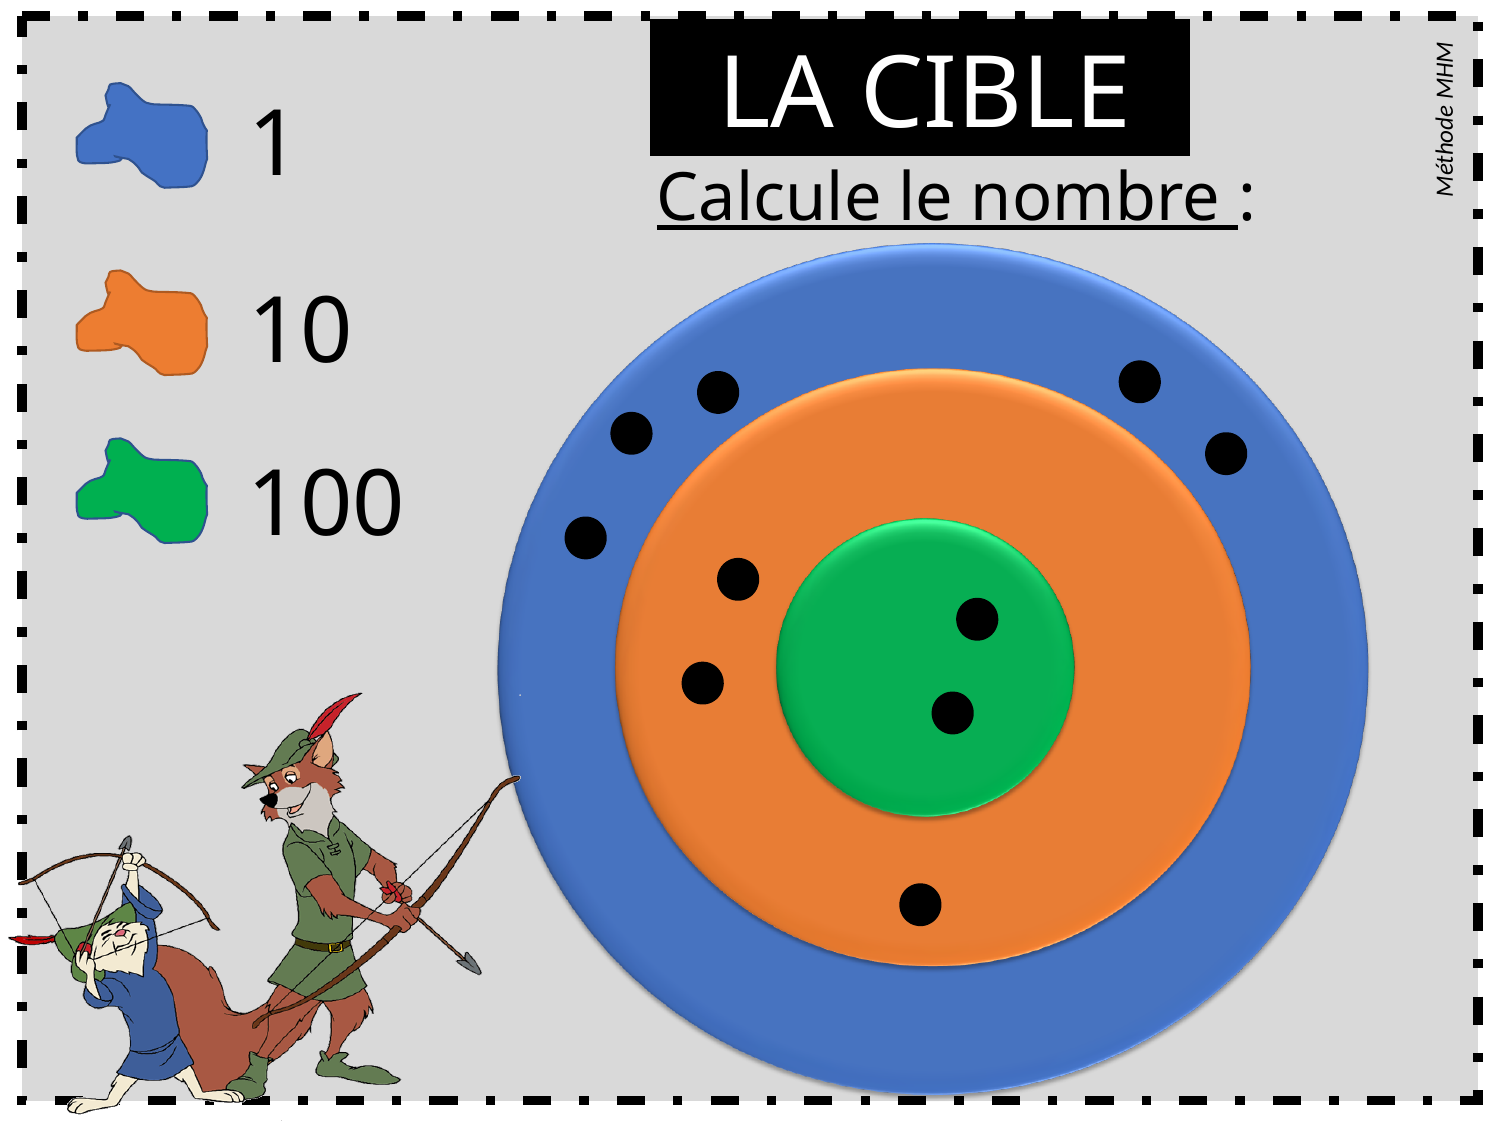

ReCreatisse.com
 LA CIBLE
1
Méthode MHM
Calcule le nombre :
10
100